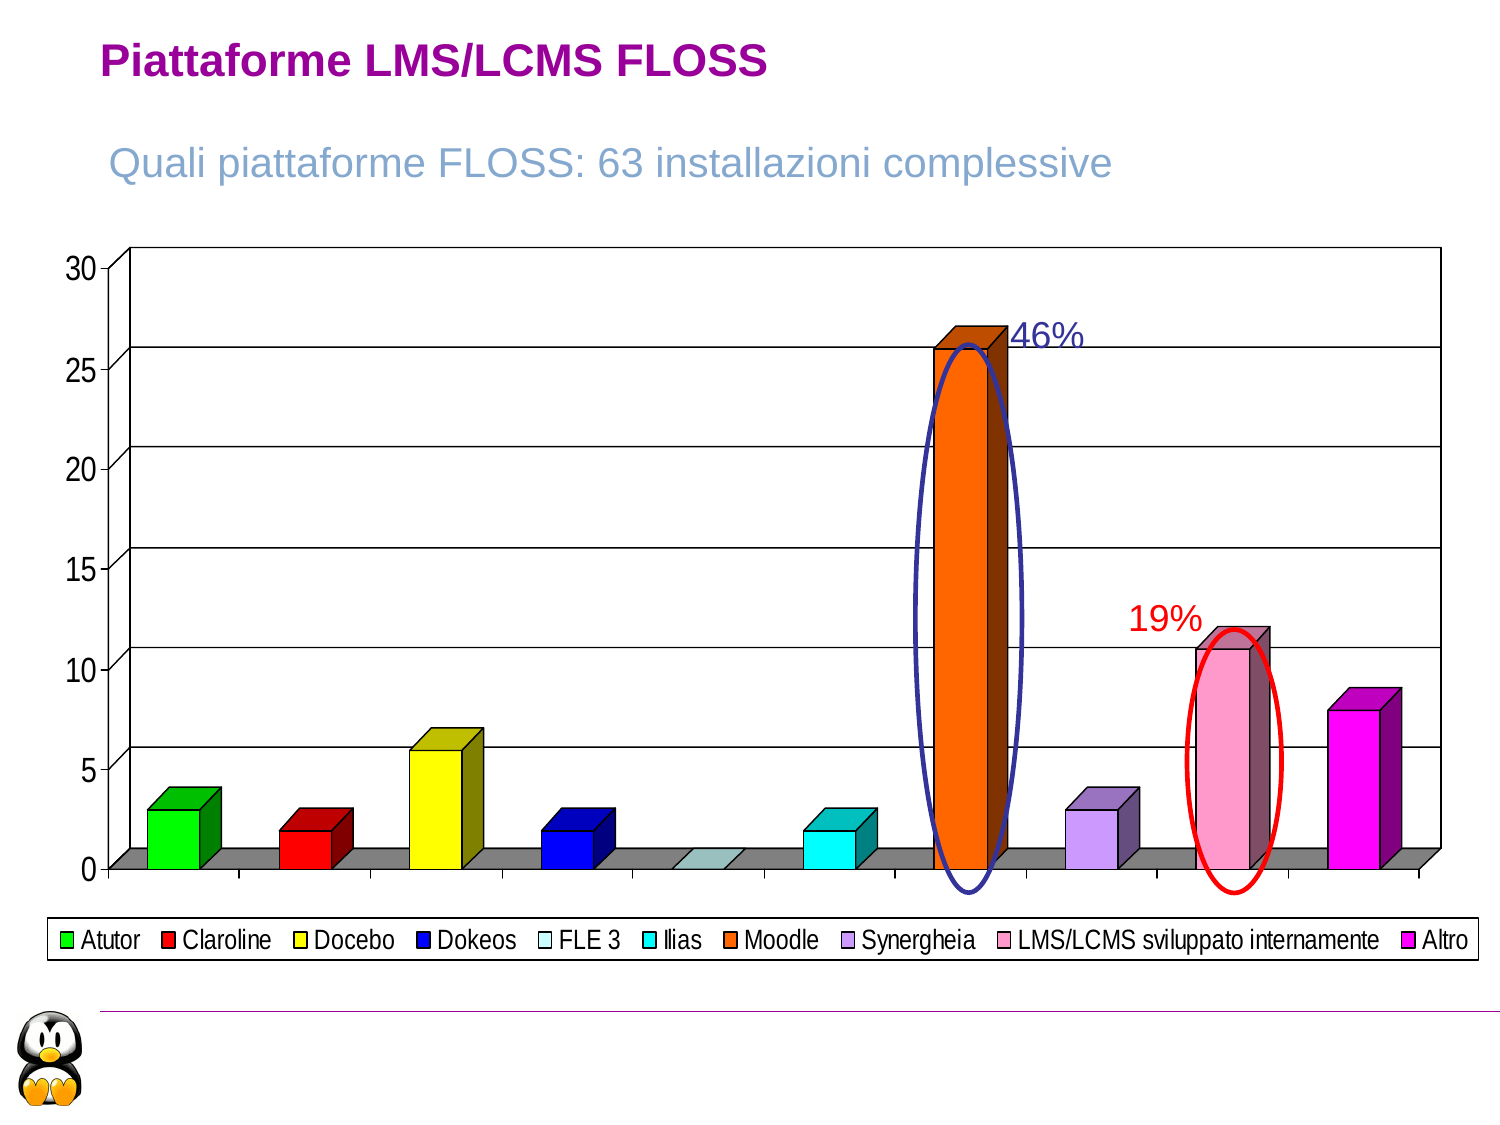

# Piattaforme LMS/LCMS FLOSS
		Quali piattaforme FLOSS: 63 installazioni complessive
46%
19%